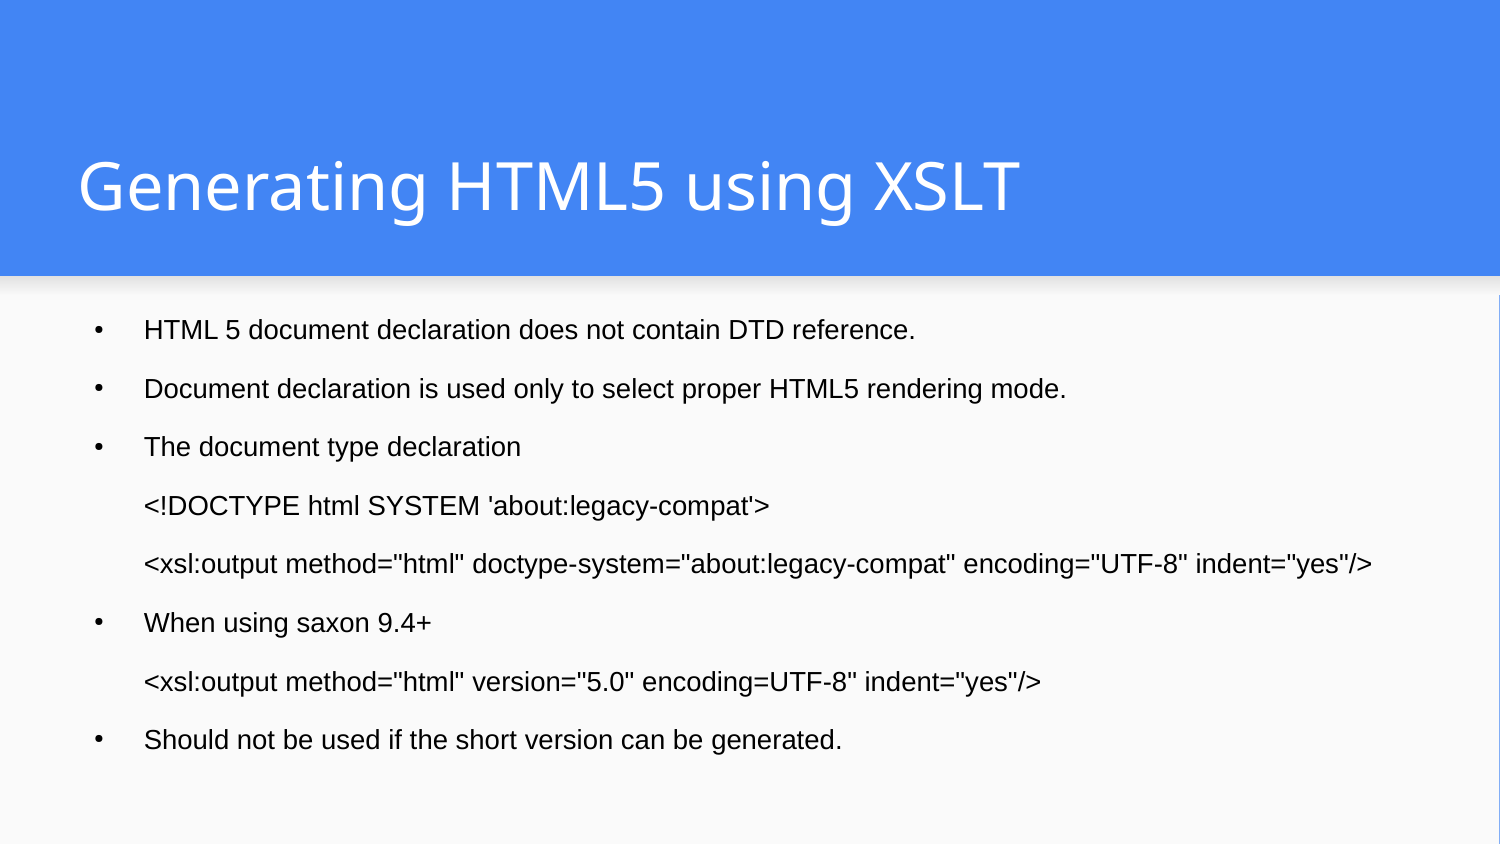

# Generating HTML5 using XSLT
HTML 5 document declaration does not contain DTD reference.
Document declaration is used only to select proper HTML5 rendering mode.
The document type declaration
<!DOCTYPE html SYSTEM 'about:legacy-compat'>
<xsl:output method="html" doctype-system="about:legacy-compat" encoding="UTF-8" indent="yes"/>
When using saxon 9.4+
<xsl:output method="html" version="5.0" encoding=UTF-8" indent="yes"/>
Should not be used if the short version can be generated.